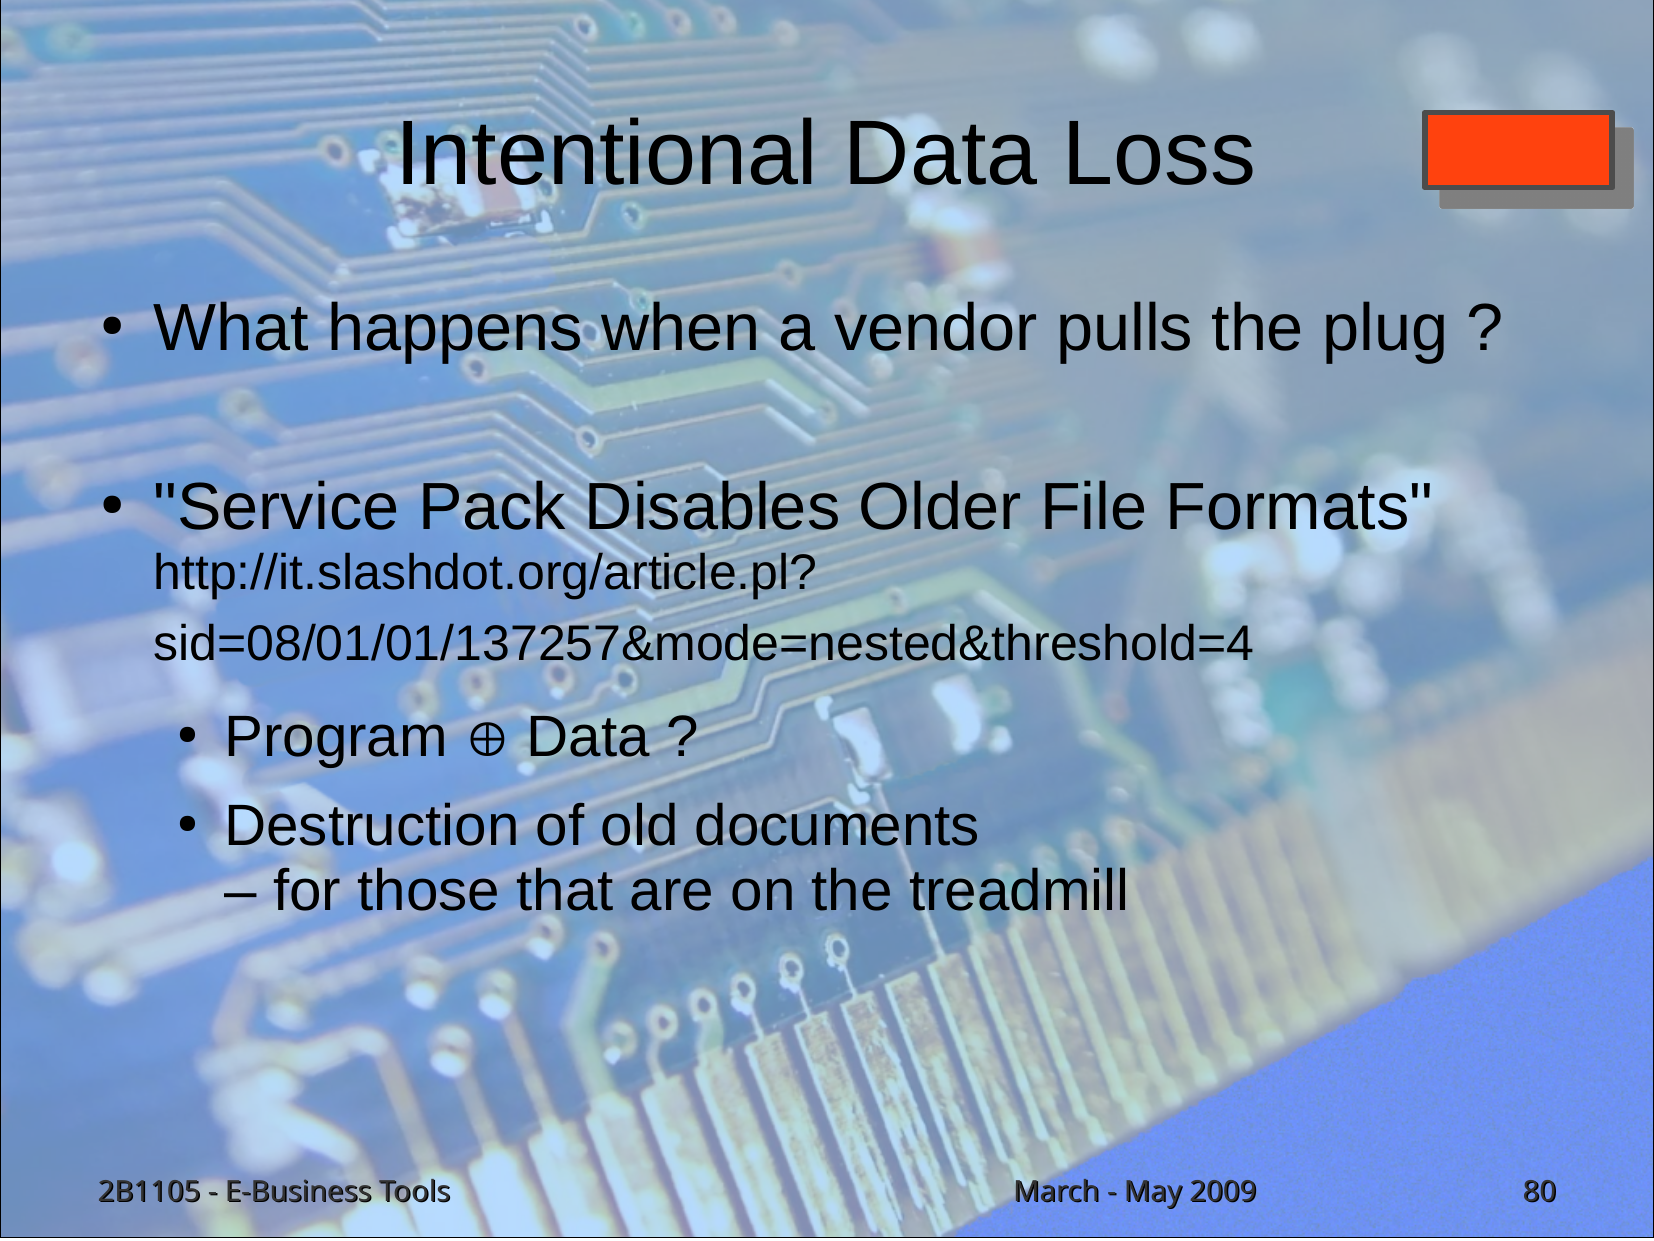

# Intentional Data Loss
What happens when a vendor pulls the plug ?
"Service Pack Disables Older File Formats"
http://it.slashdot.org/article.pl?sid=08/01/01/137257&mode=nested&threshold=4
Program  Data ?
Destruction of old documents
– for those that are on the treadmill